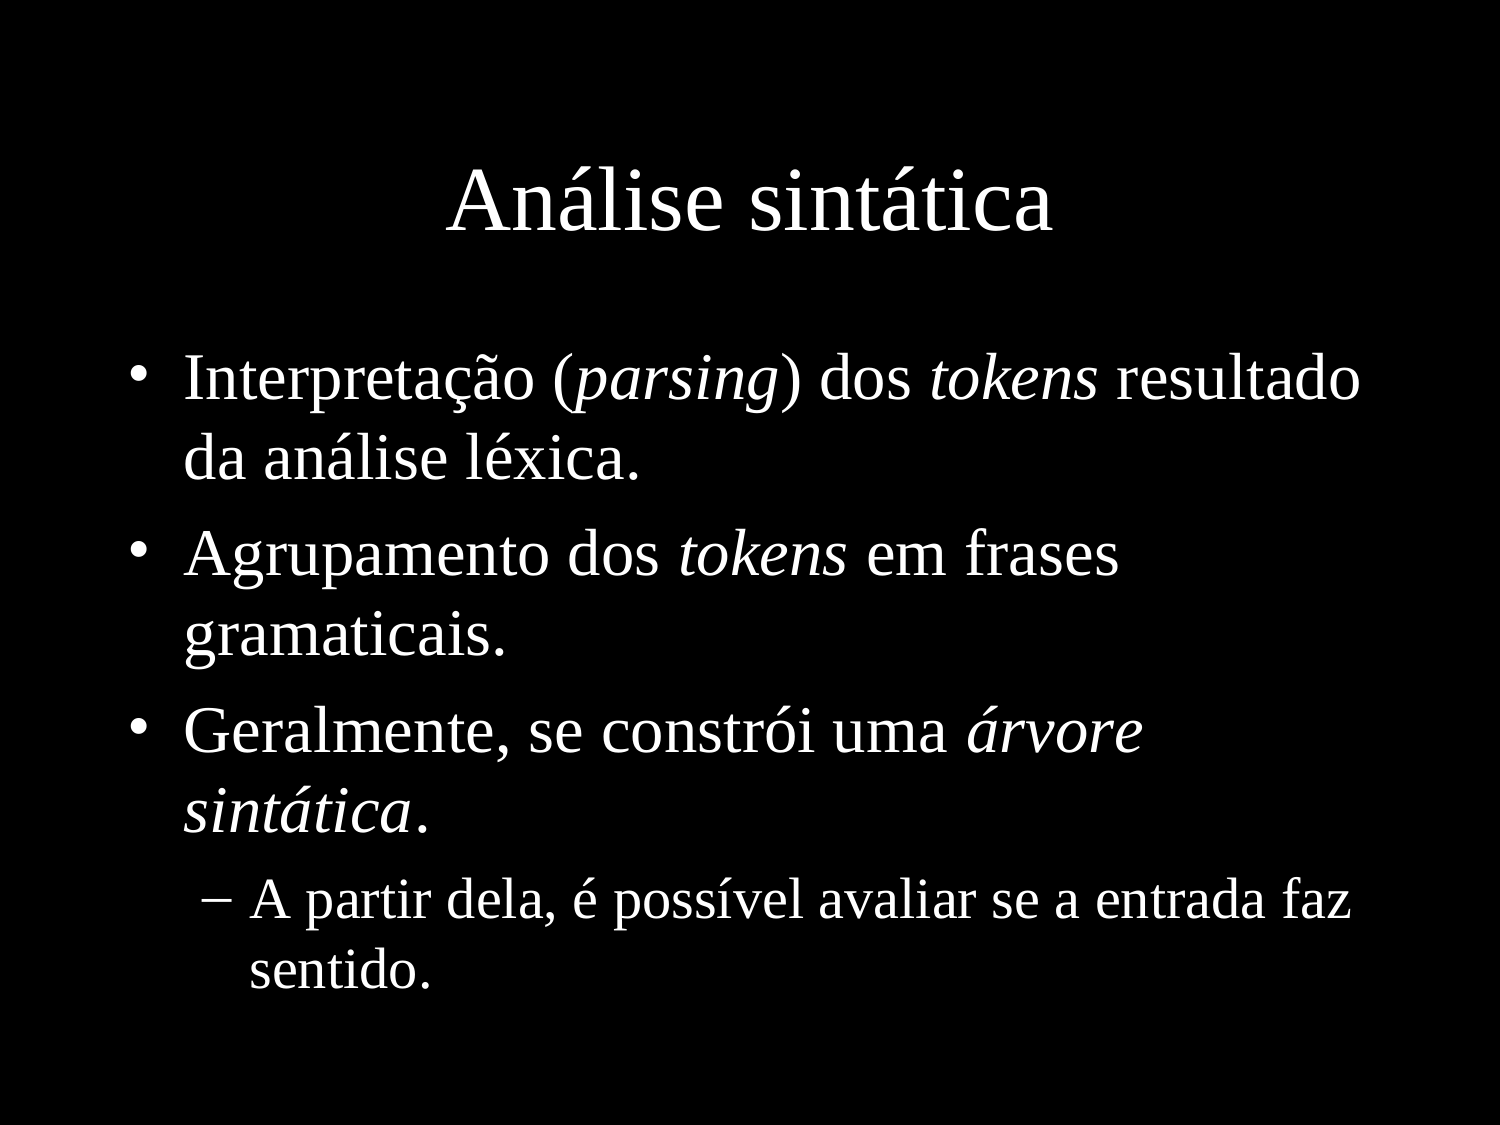

# Análise sintática
Interpretação (parsing) dos tokens resultado da análise léxica.
Agrupamento dos tokens em frases gramaticais.
Geralmente, se constrói uma árvore sintática.
A partir dela, é possível avaliar se a entrada faz sentido.